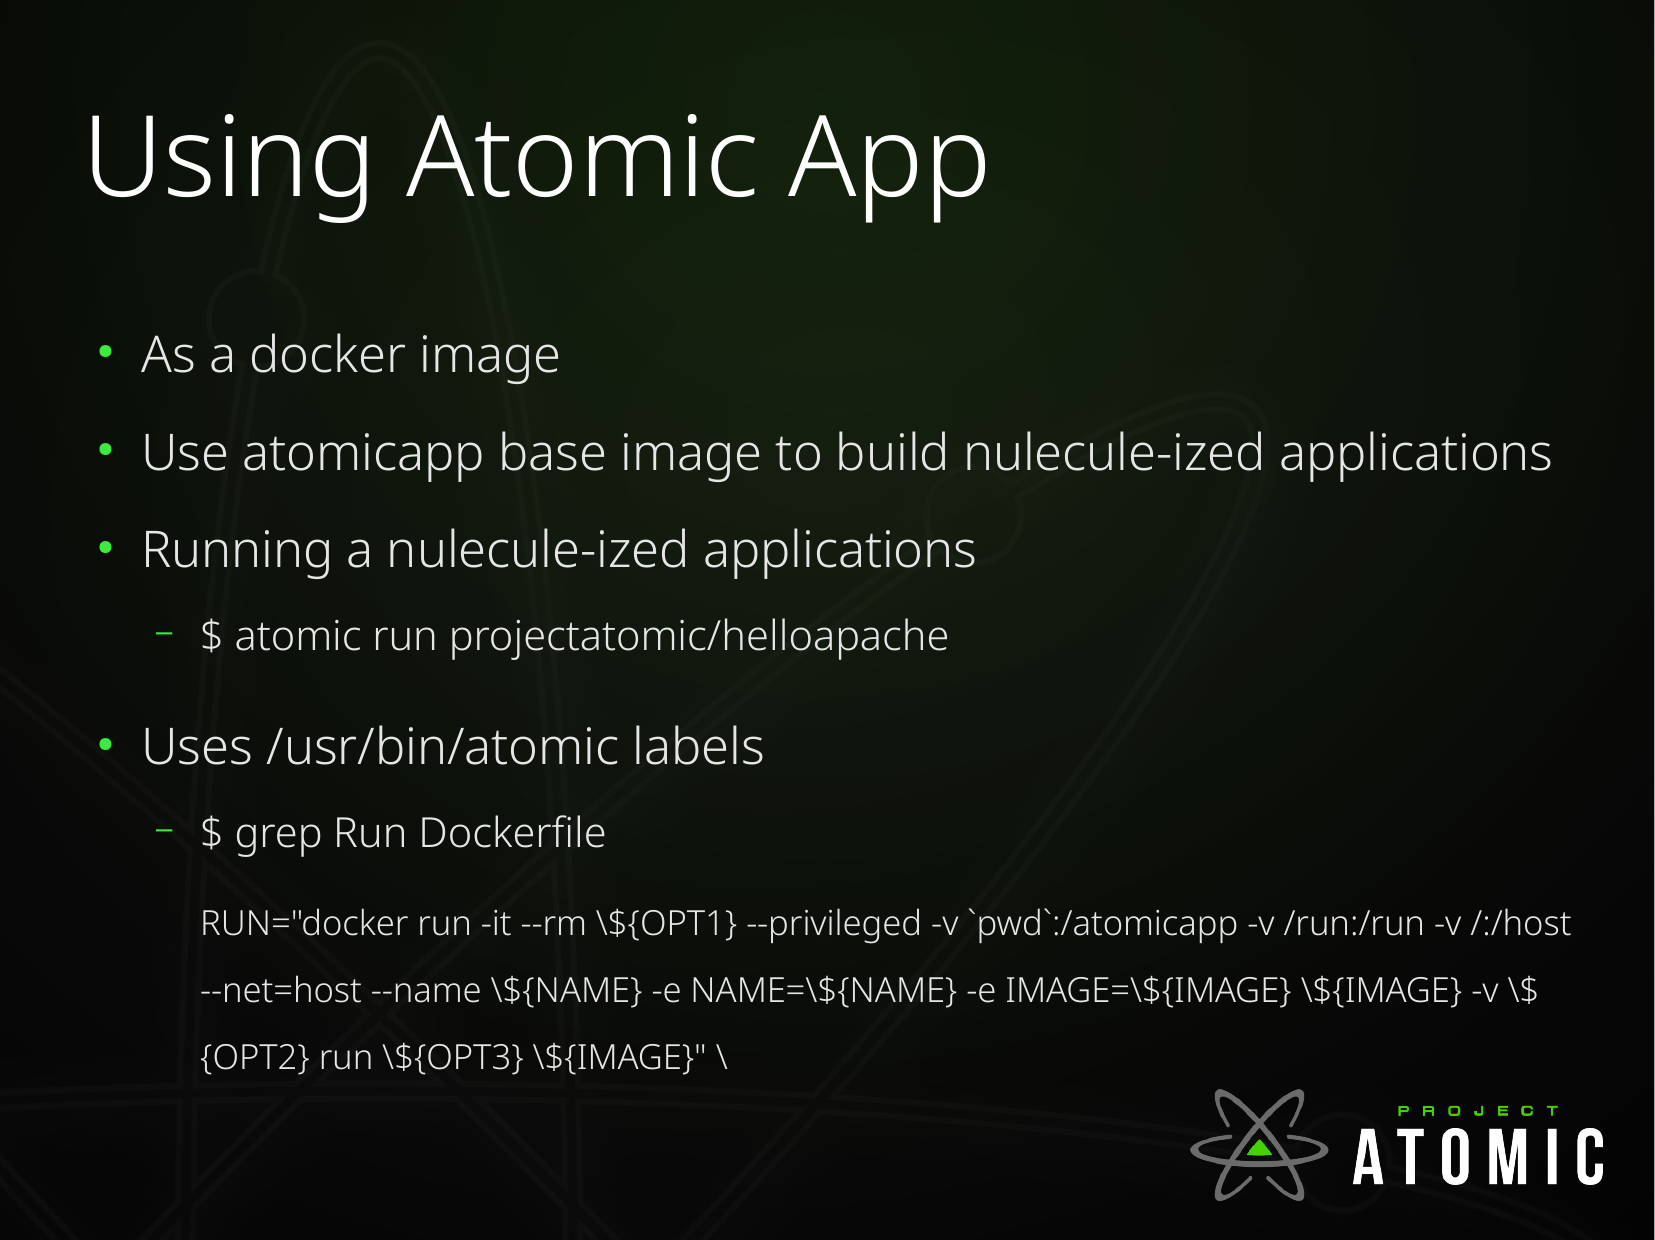

# Using Atomic App
As a docker image
Use atomicapp base image to build nulecule-ized applications
Running a nulecule-ized applications
$ atomic run projectatomic/helloapache
Uses /usr/bin/atomic labels
$ grep Run Dockerfile
RUN="docker run -it --rm \${OPT1} --privileged -v `pwd`:/atomicapp -v /run:/run -v /:/host --net=host --name \${NAME} -e NAME=\${NAME} -e IMAGE=\${IMAGE} \${IMAGE} -v \${OPT2} run \${OPT3} \${IMAGE}" \